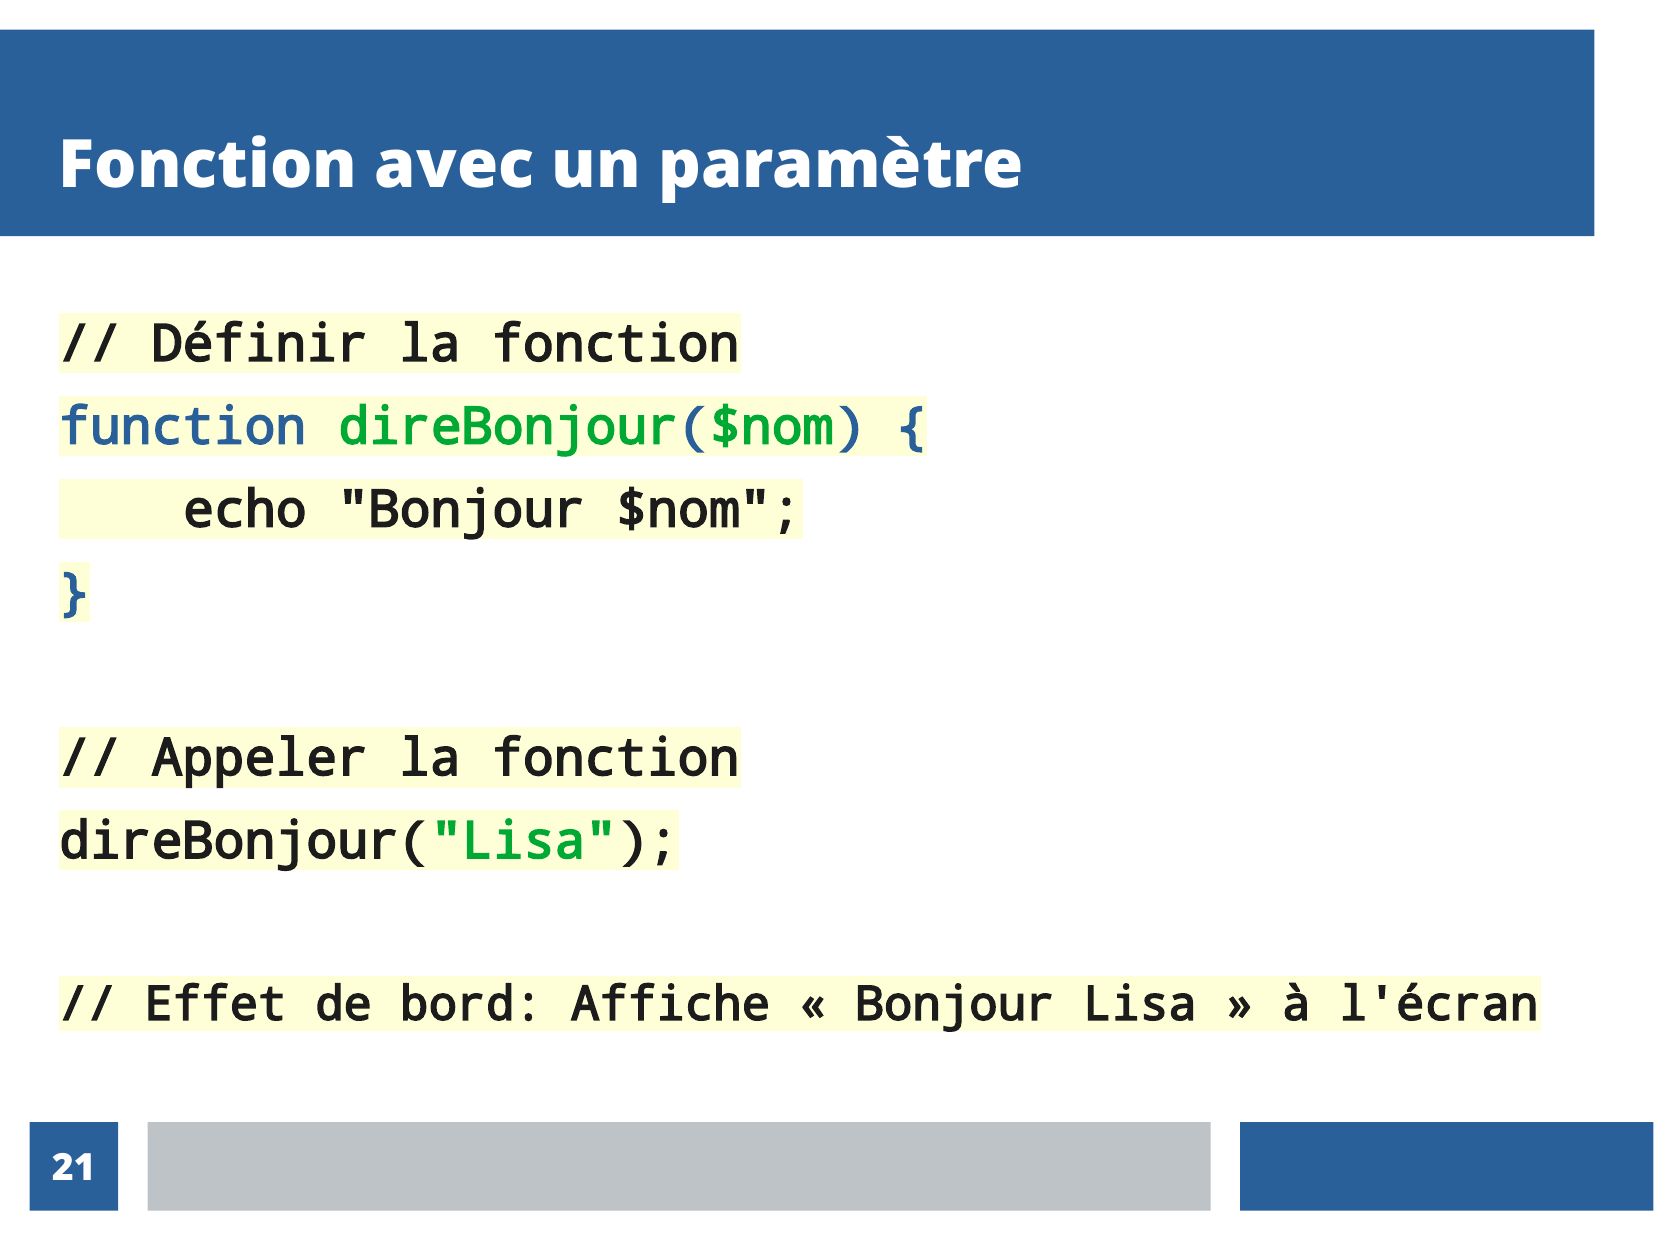

# Fonction avec un paramètre
// Définir la fonction
function direBonjour($nom) {
 echo "Bonjour $nom";
}
// Appeler la fonction
direBonjour("Lisa");
// Effet de bord: Affiche « Bonjour Lisa » à l'écran
21